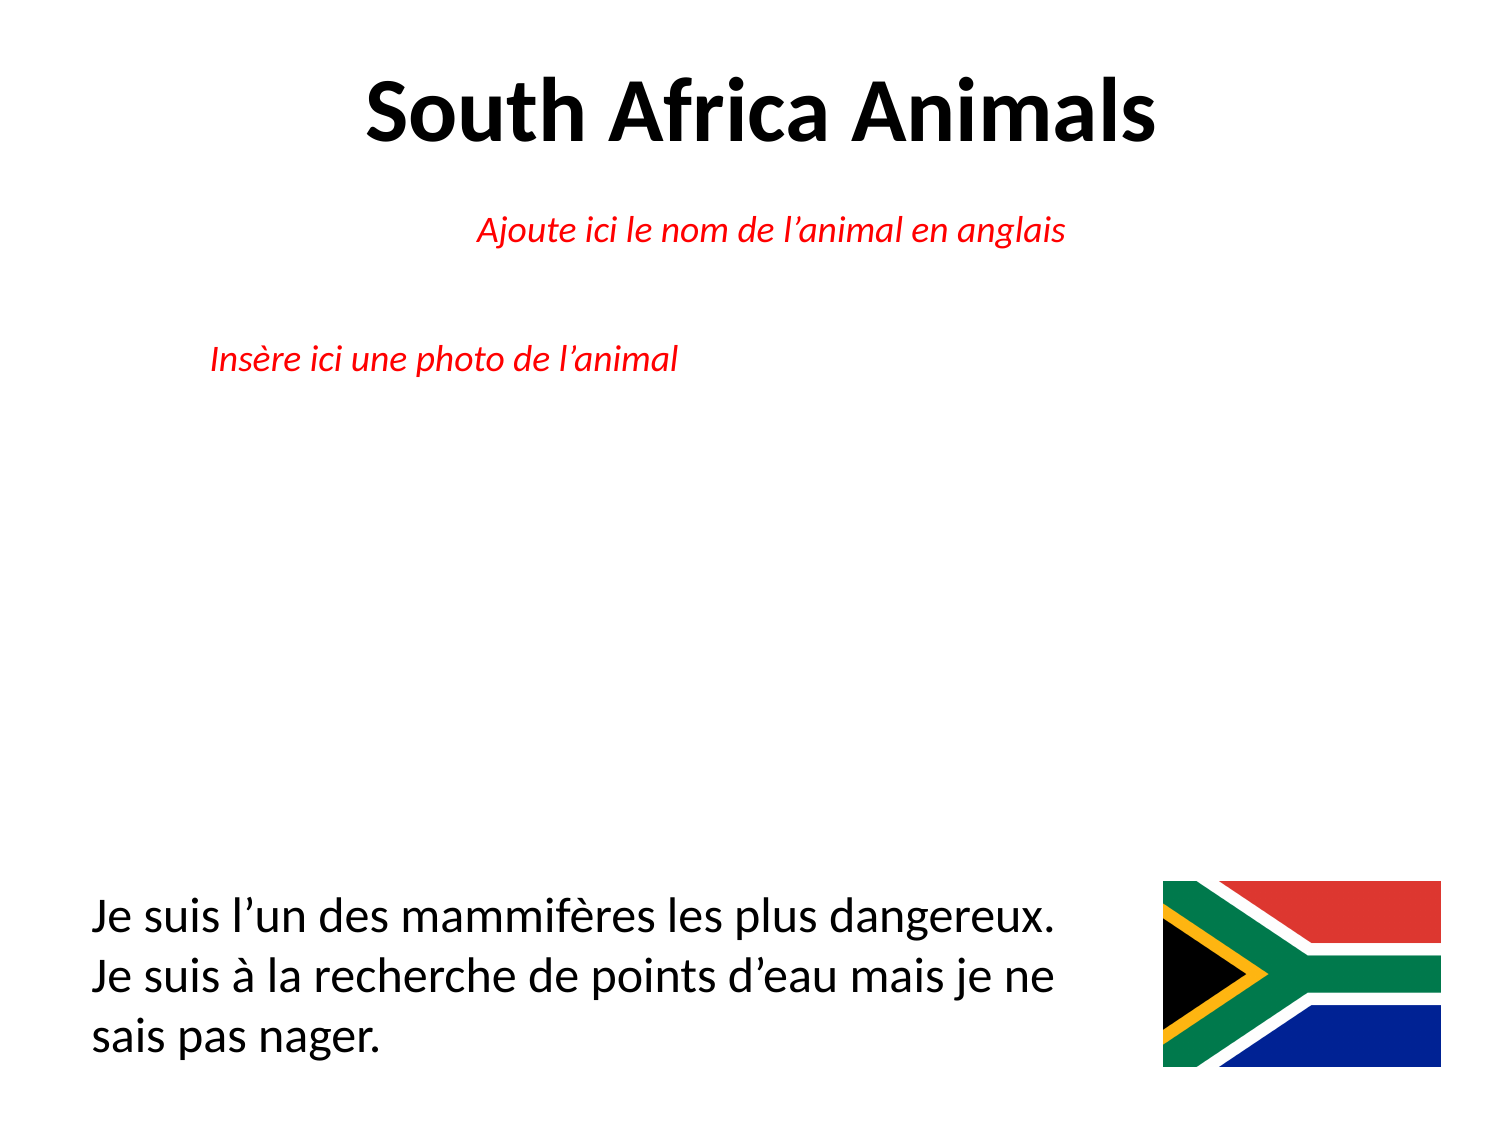

South Africa Animals
Ajoute ici le nom de l’animal en anglais
Insère ici une photo de l’animal
Je suis l’un des mammifères les plus dangereux. Je suis à la recherche de points d’eau mais je ne sais pas nager.